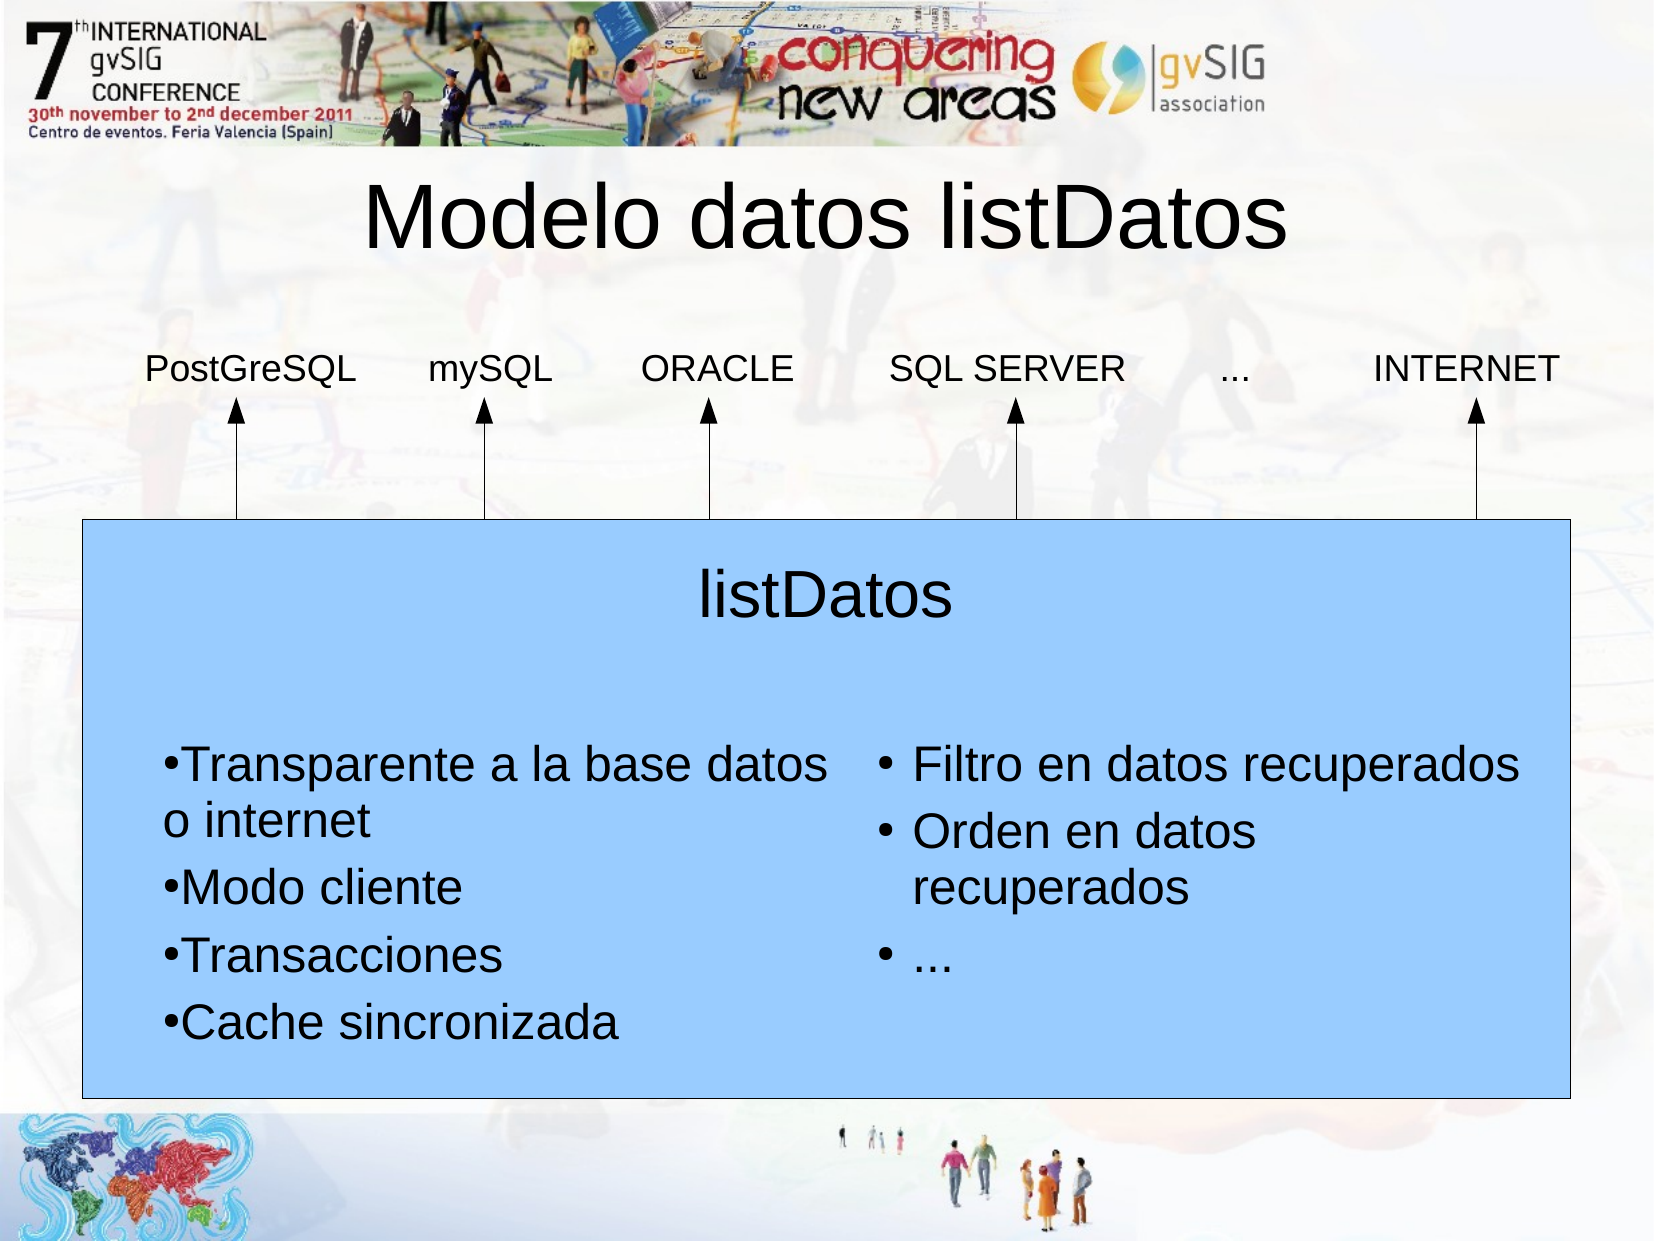

# Modelo datos listDatos
PostGreSQL
mySQL
ORACLE
SQL SERVER
...
INTERNET
listDatos
| Transparente a la base datos o internet Modo cliente Transacciones Cache sincronizada | Filtro en datos recuperados Orden en datos recuperados ... |
| --- | --- |